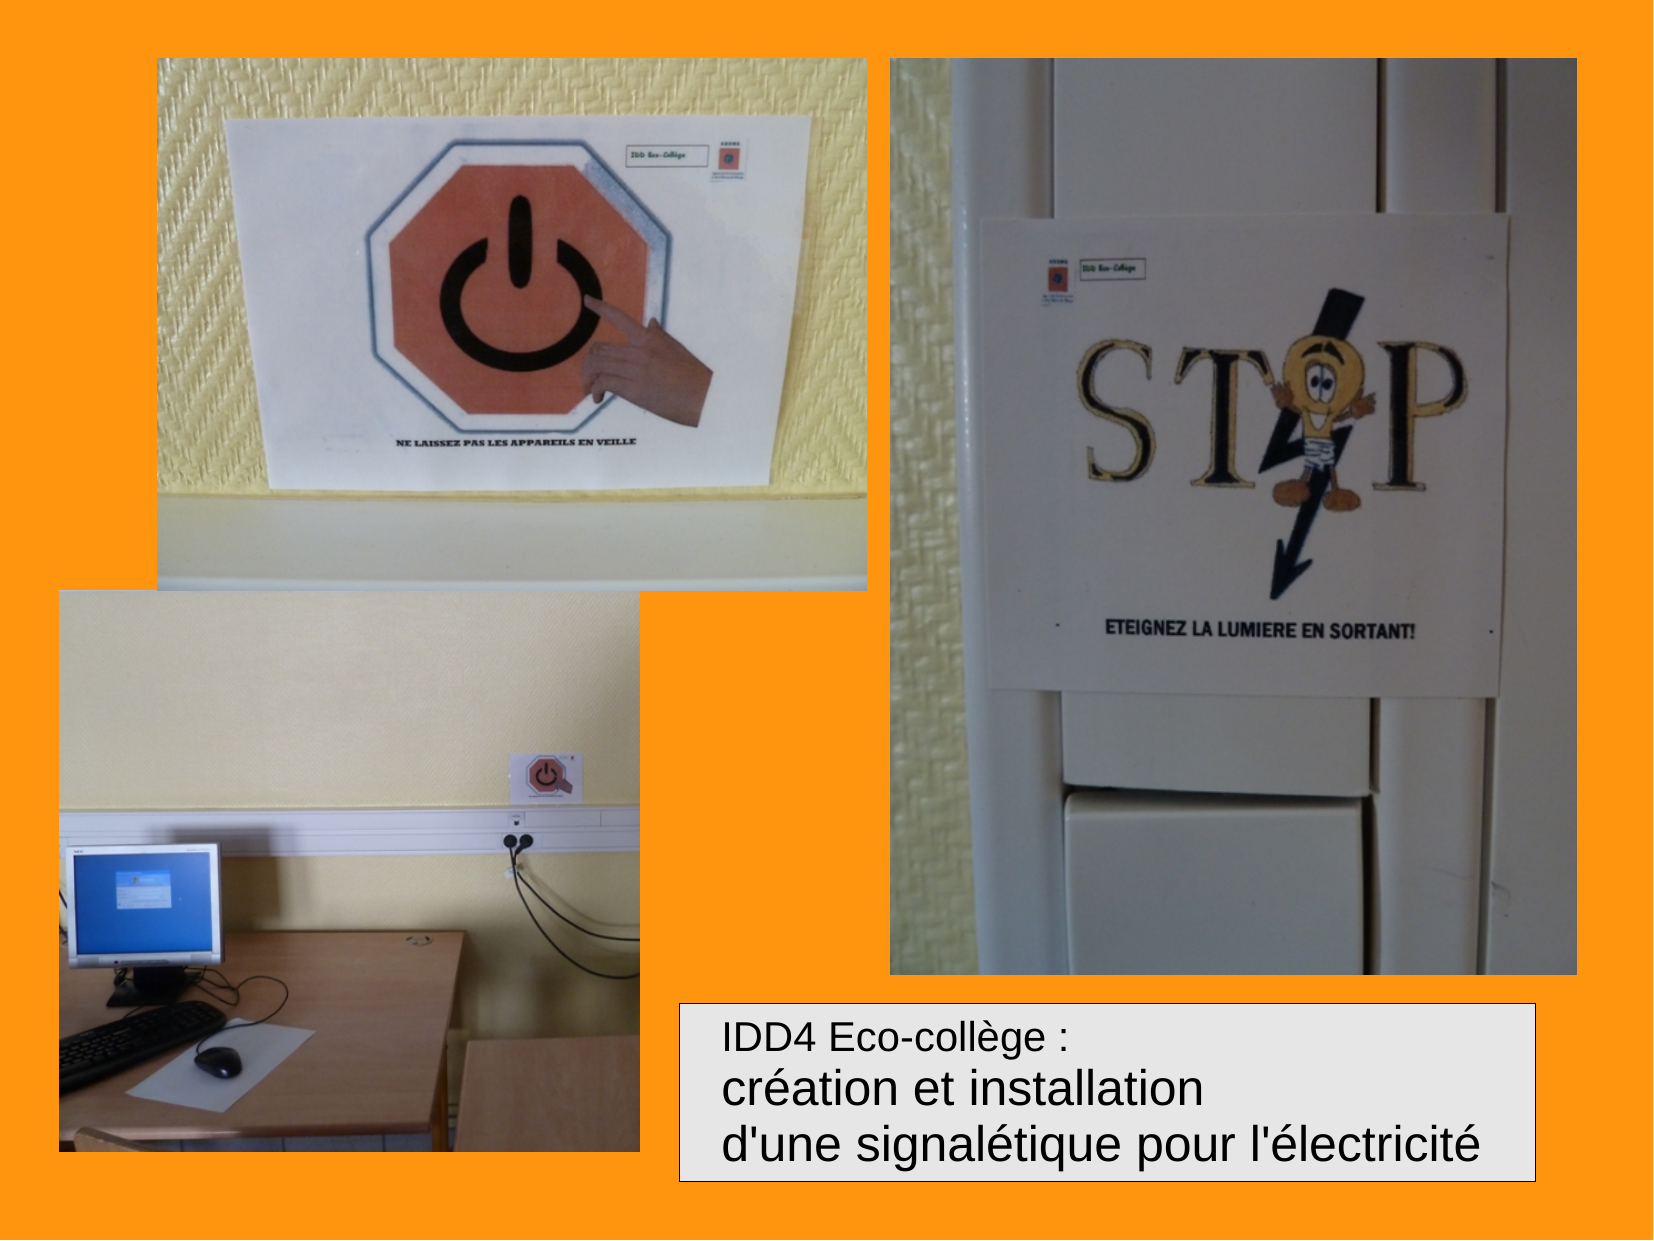

#
IDD4 Eco-collège :
création et installation
d'une signalétique pour l'électricité